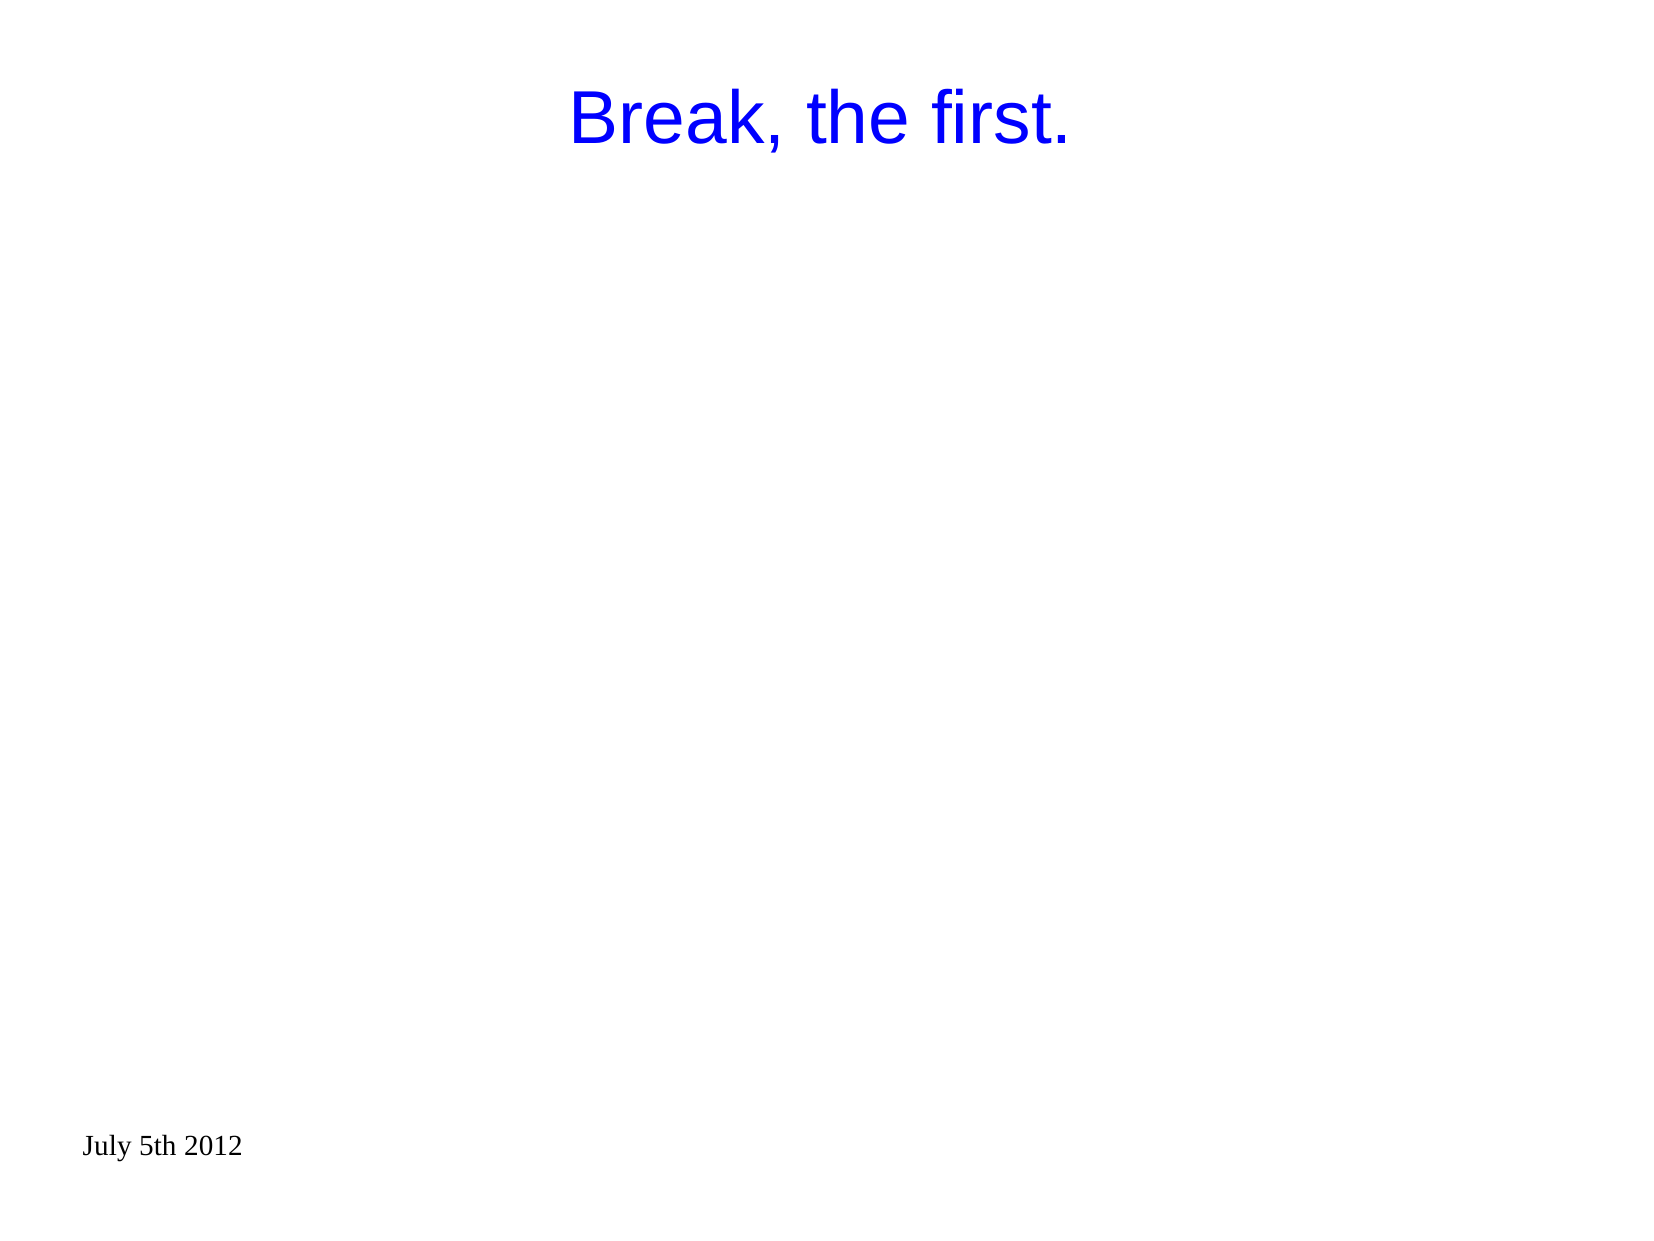

# Break, the first.
July 5th 2012